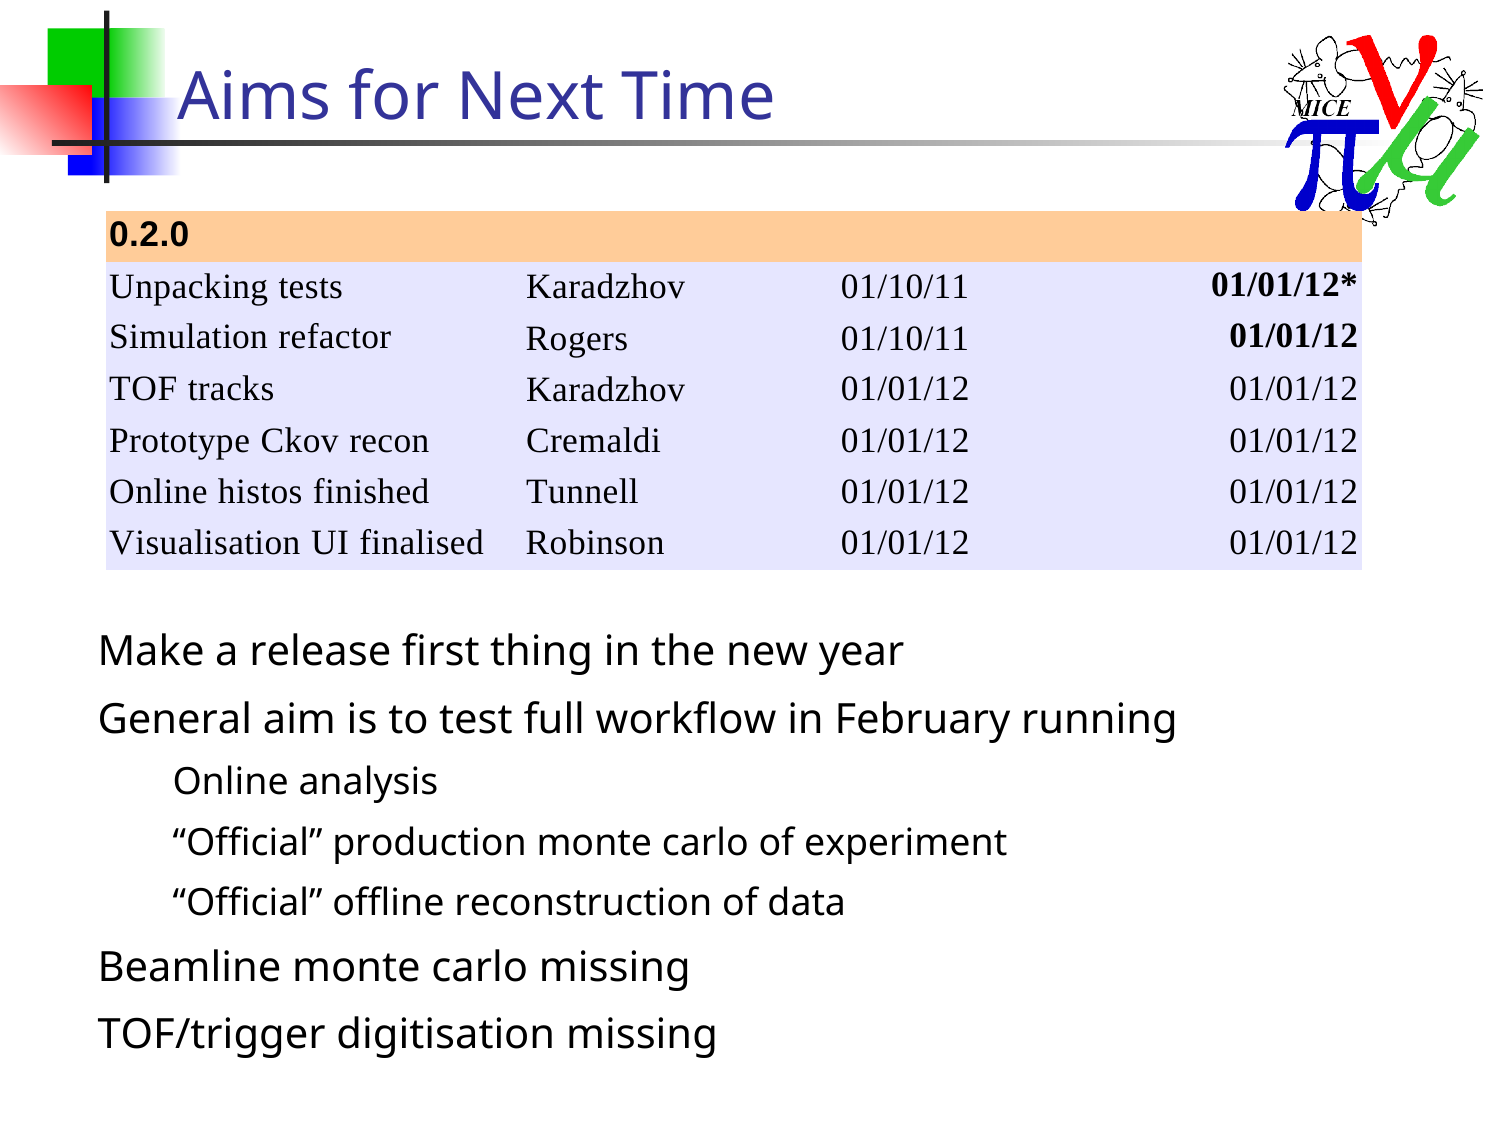

# Aims for Next Time
Make a release first thing in the new year
General aim is to test full workflow in February running
Online analysis
“Official” production monte carlo of experiment
“Official” offline reconstruction of data
Beamline monte carlo missing
TOF/trigger digitisation missing